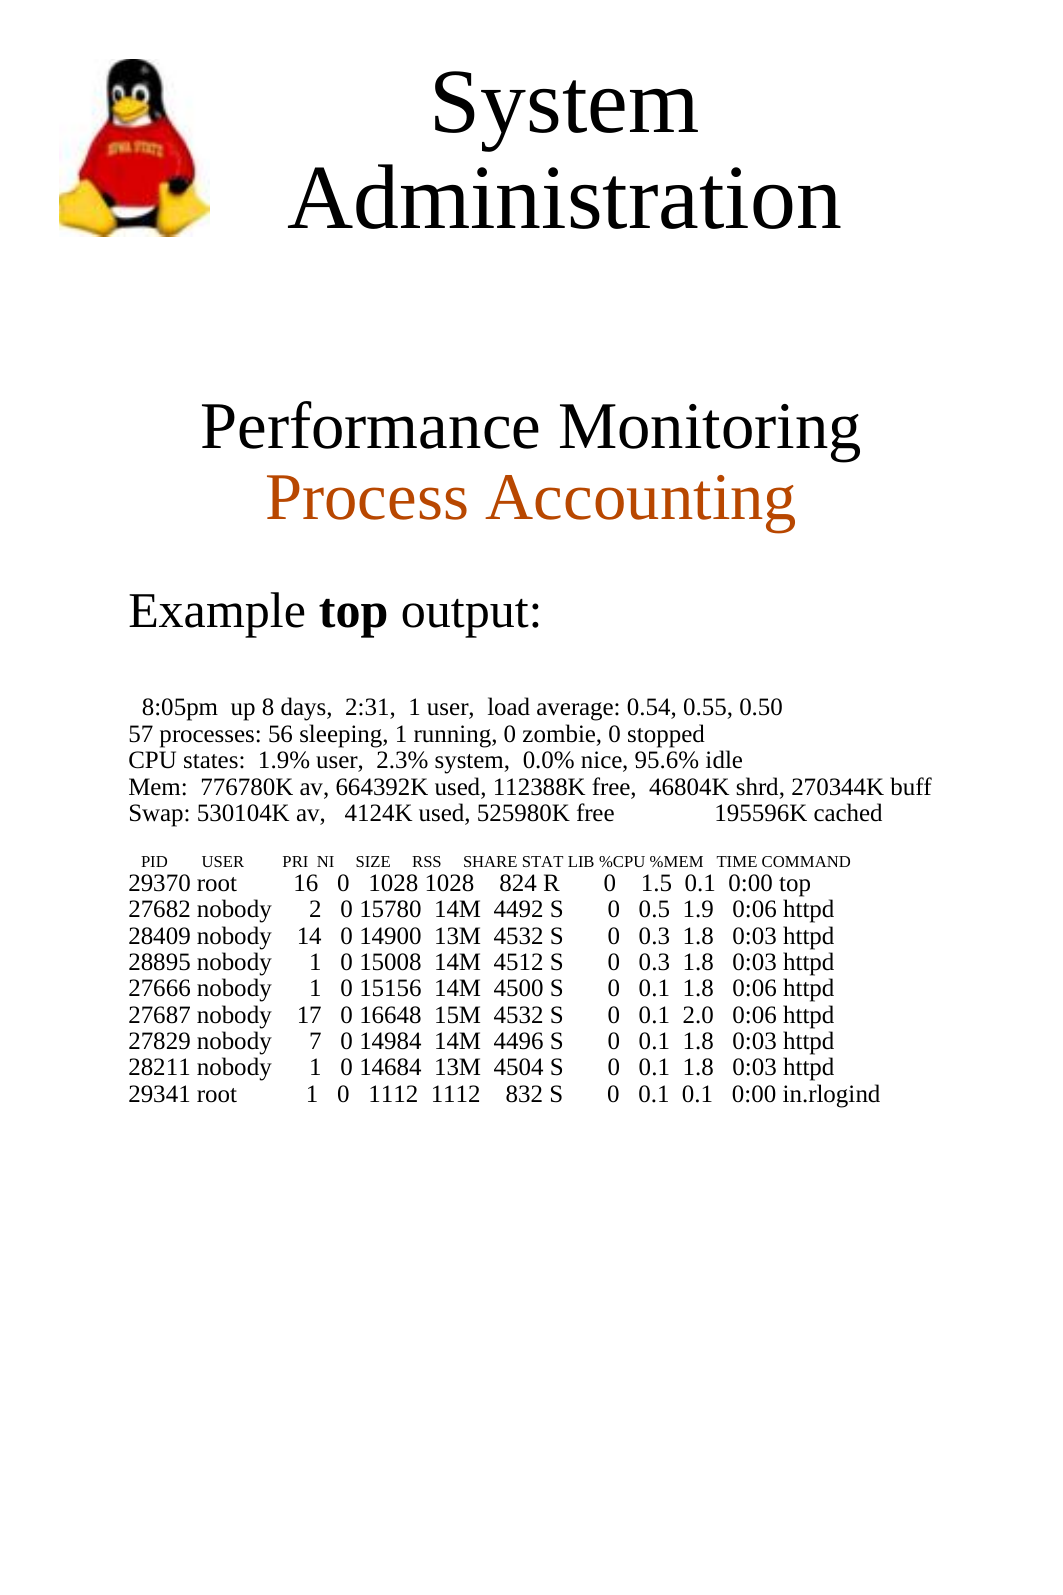

# System Administration
Performance Monitoring
Process Accounting
Example top output:
 8:05pm up 8 days, 2:31, 1 user, load average: 0.54, 0.55, 0.50
57 processes: 56 sleeping, 1 running, 0 zombie, 0 stopped
CPU states: 1.9% user, 2.3% system, 0.0% nice, 95.6% idle
Mem: 776780K av, 664392K used, 112388K free, 46804K shrd, 270344K buff
Swap: 530104K av, 4124K used, 525980K free 195596K cached
 PID USER PRI NI SIZE RSS SHARE STAT LIB %CPU %MEM TIME COMMAND
29370 root 16 0 1028 1028 824 R 0 1.5 0.1 0:00 top
27682 nobody 2 0 15780 14M 4492 S 0 0.5 1.9 0:06 httpd
28409 nobody 14 0 14900 13M 4532 S 0 0.3 1.8 0:03 httpd
28895 nobody 1 0 15008 14M 4512 S 0 0.3 1.8 0:03 httpd
27666 nobody 1 0 15156 14M 4500 S 0 0.1 1.8 0:06 httpd
27687 nobody 17 0 16648 15M 4532 S 0 0.1 2.0 0:06 httpd
27829 nobody 7 0 14984 14M 4496 S 0 0.1 1.8 0:03 httpd
28211 nobody 1 0 14684 13M 4504 S 0 0.1 1.8 0:03 httpd
29341 root 1 0 1112 1112 832 S 0 0.1 0.1 0:00 in.rlogind